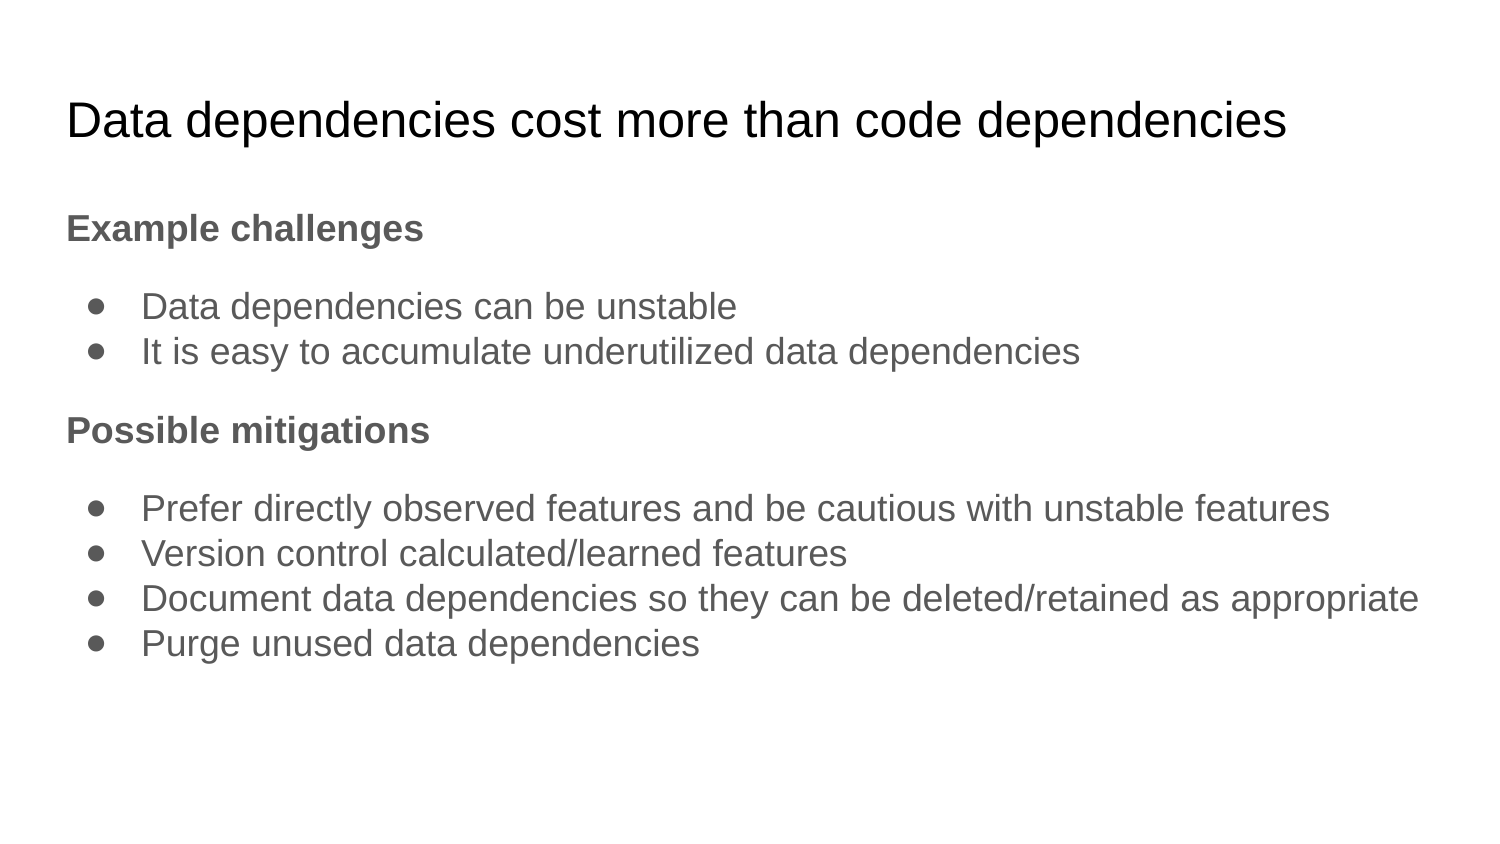

# Data dependencies cost more than code dependencies
Example challenges
Data dependencies can be unstable
It is easy to accumulate underutilized data dependencies
Possible mitigations
Prefer directly observed features and be cautious with unstable features
Version control calculated/learned features
Document data dependencies so they can be deleted/retained as appropriate
Purge unused data dependencies